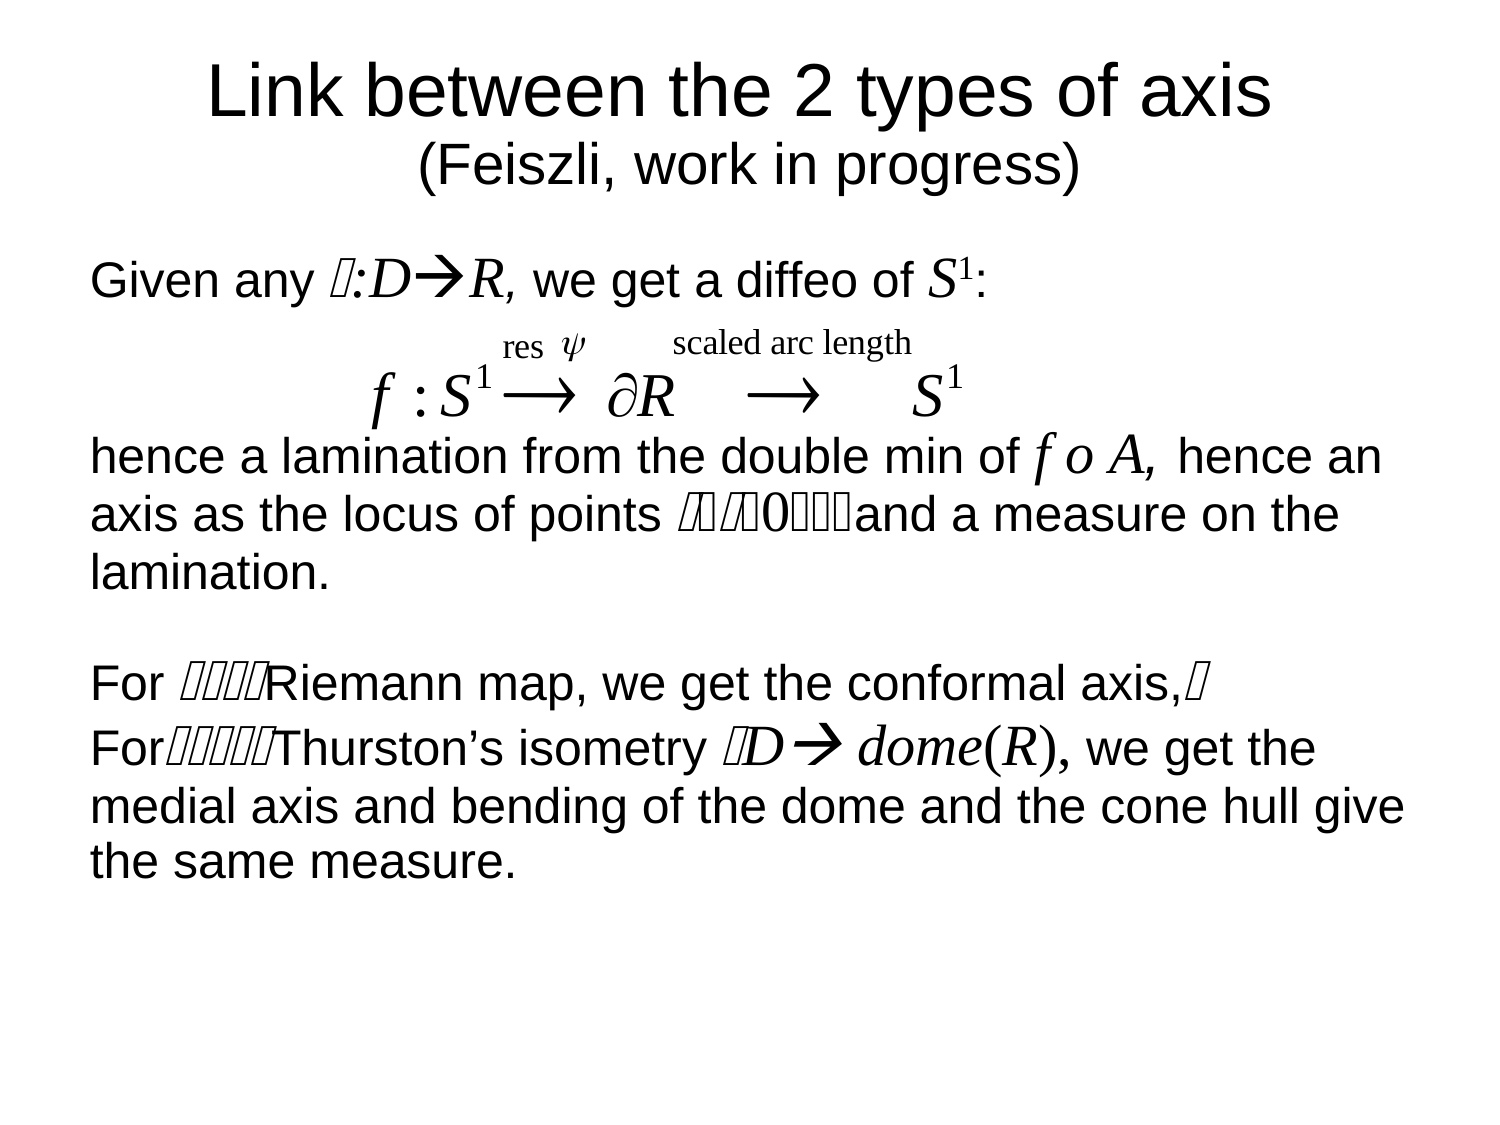

# Link between the 2 types of axis (Feiszli, work in progress)
Given any :DR, we get a diffeo of S1:
hence a lamination from the double min of f o A, hence an axis as the locus of points and a measure on the lamination.
For Riemann map, we get the conformal axis,
ForThurston’s isometry D dome(R), we get the medial axis and bending of the dome and the cone hull give the same measure.